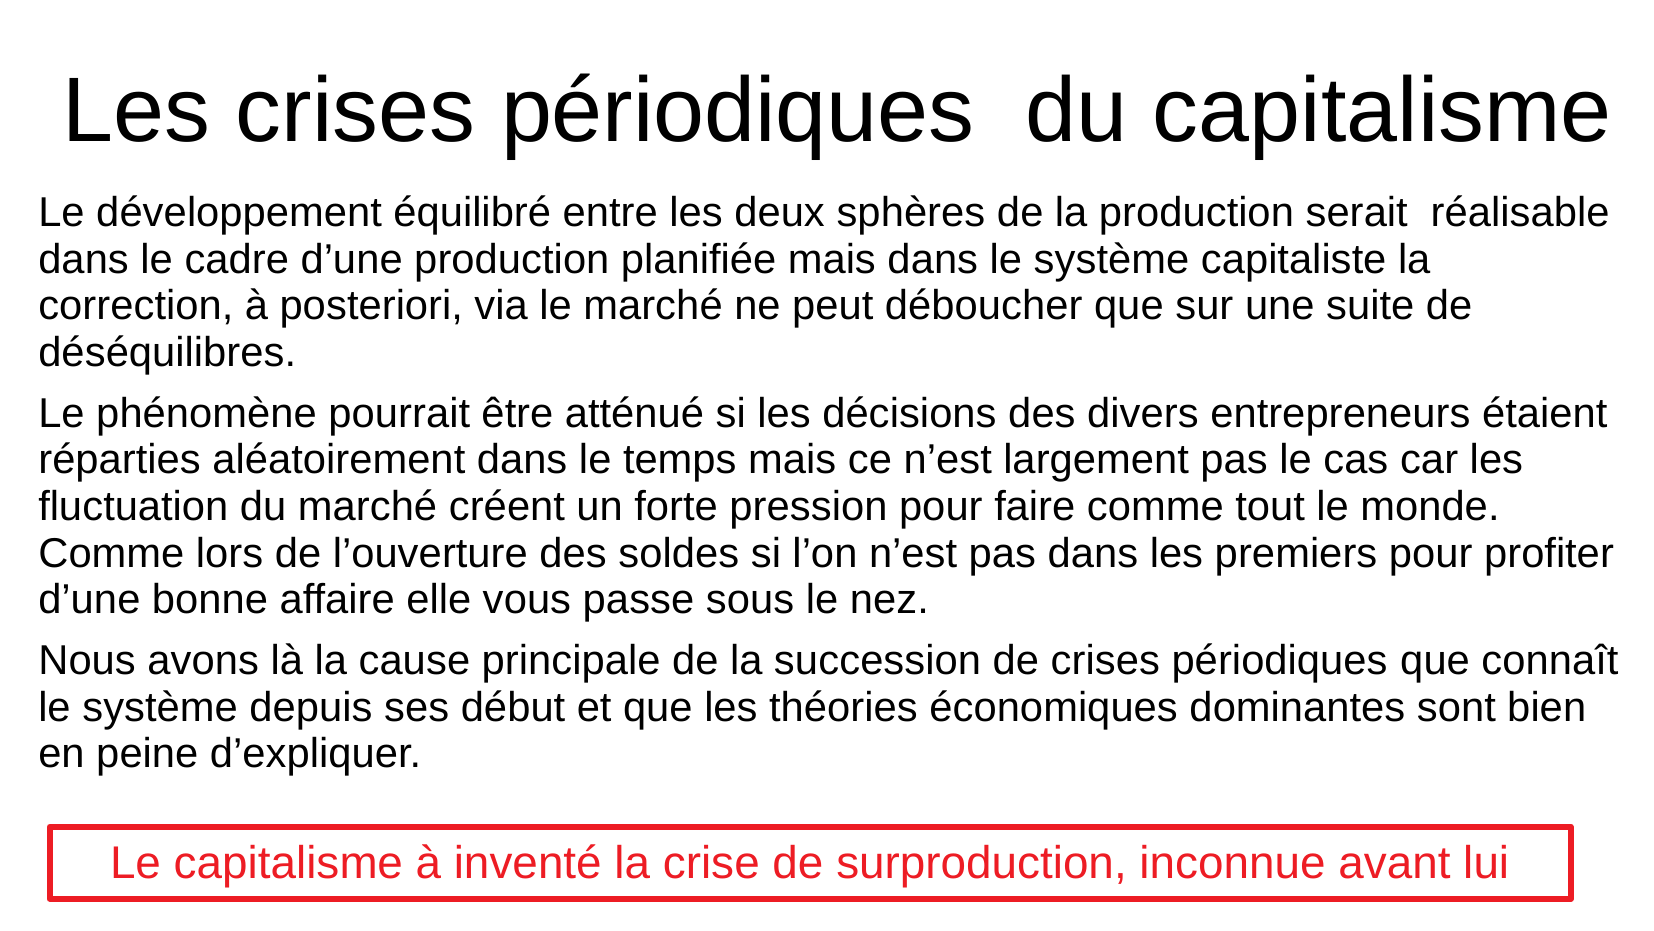

# Les crises périodiques du capitalisme
Le développement équilibré entre les deux sphères de la production serait réalisable dans le cadre d’une production planifiée mais dans le système capitaliste la correction, à posteriori, via le marché ne peut déboucher que sur une suite de déséquilibres.
Le phénomène pourrait être atténué si les décisions des divers entrepreneurs étaient réparties aléatoirement dans le temps mais ce n’est largement pas le cas car les fluctuation du marché créent un forte pression pour faire comme tout le monde. Comme lors de l’ouverture des soldes si l’on n’est pas dans les premiers pour profiter d’une bonne affaire elle vous passe sous le nez.
Nous avons là la cause principale de la succession de crises périodiques que connaît le système depuis ses début et que les théories économiques dominantes sont bien en peine d’expliquer.
Le capitalisme à inventé la crise de surproduction, inconnue avant lui